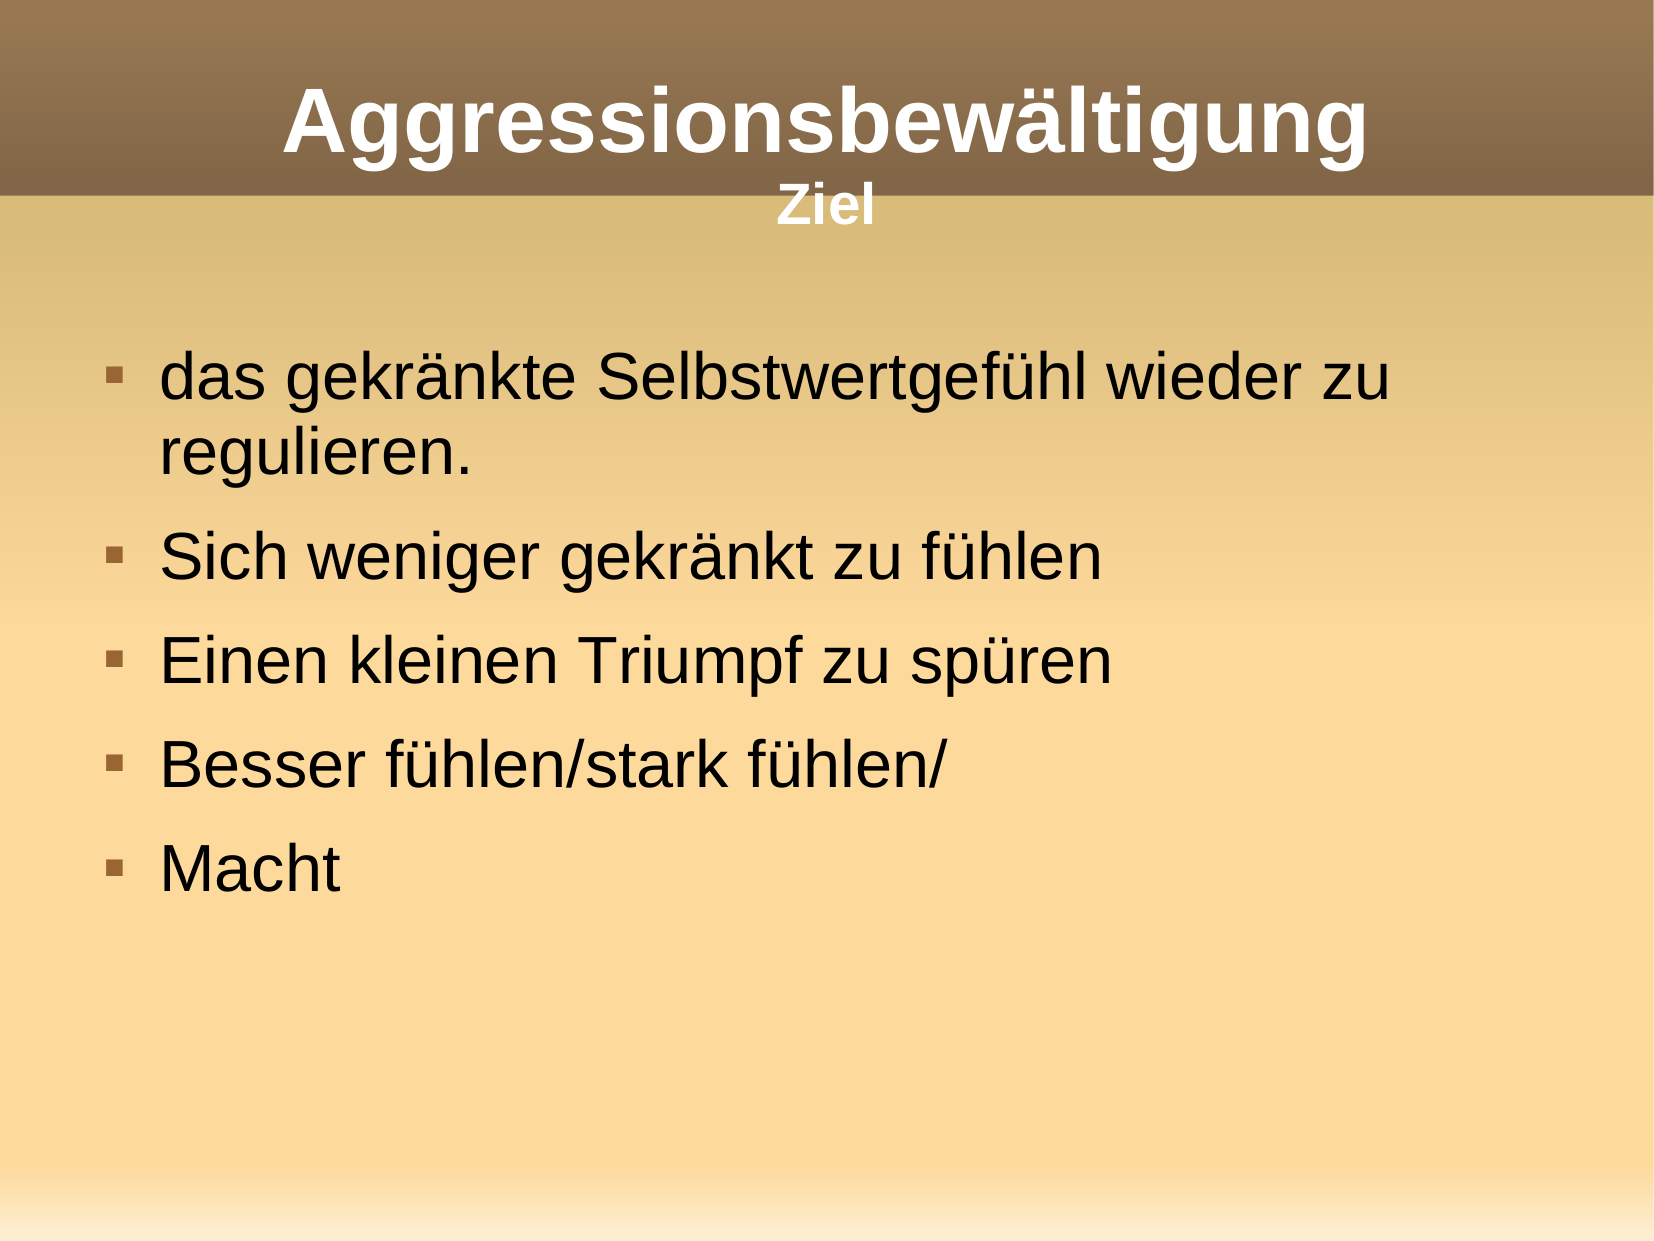

# Aggressionsbewältigung Ziel
das gekränkte Selbstwertgefühl wieder zu regulieren.
Sich weniger gekränkt zu fühlen
Einen kleinen Triumpf zu spüren
Besser fühlen/stark fühlen/
Macht